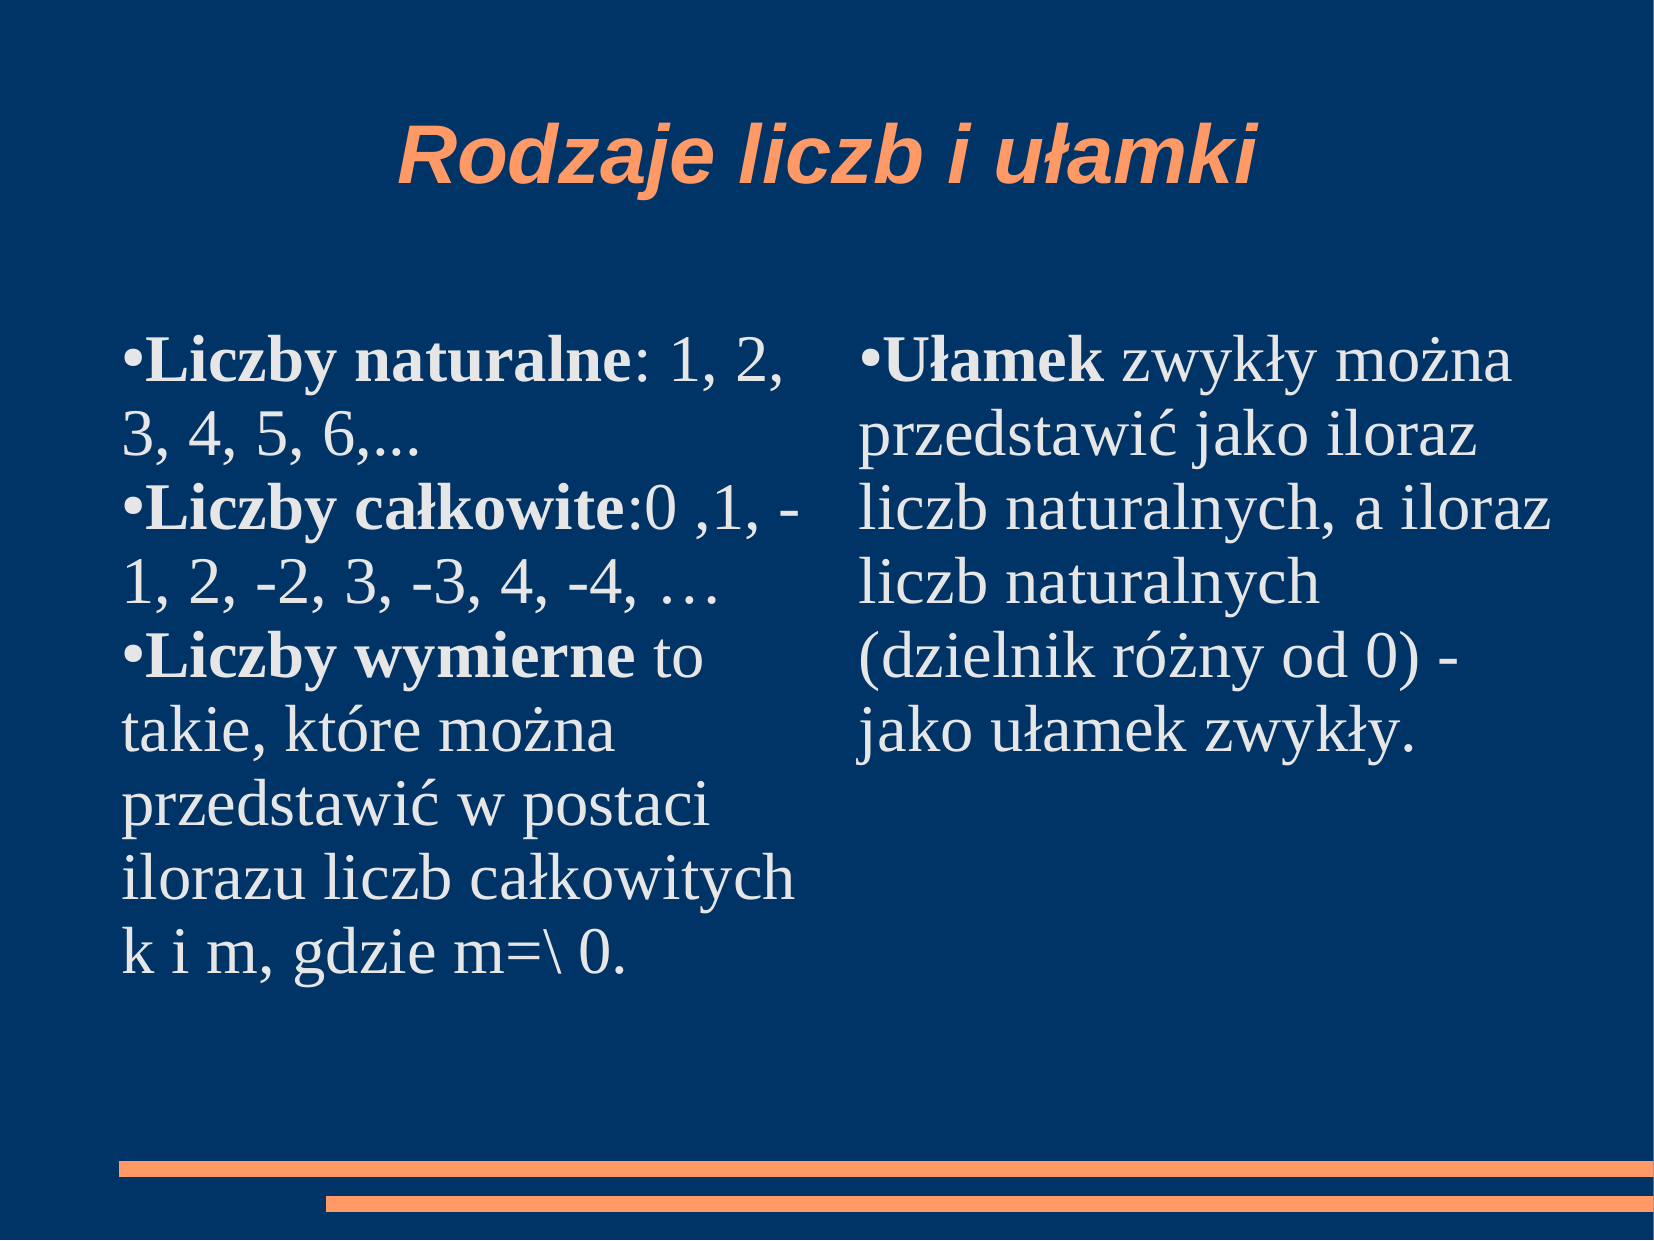

Rodzaje liczb i ułamki
# Liczby naturalne: 1, 2, 3, 4, 5, 6,...
Liczby całkowite:0 ,1, -1, 2, -2, 3, -3, 4, -4, …
Liczby wymierne to takie, które można przedstawić w postaci ilorazu liczb całkowitych k i m, gdzie m=\ 0.
Ułamek zwykły można przedstawić jako iloraz liczb naturalnych, a iloraz liczb naturalnych (dzielnik różny od 0) - jako ułamek zwykły.